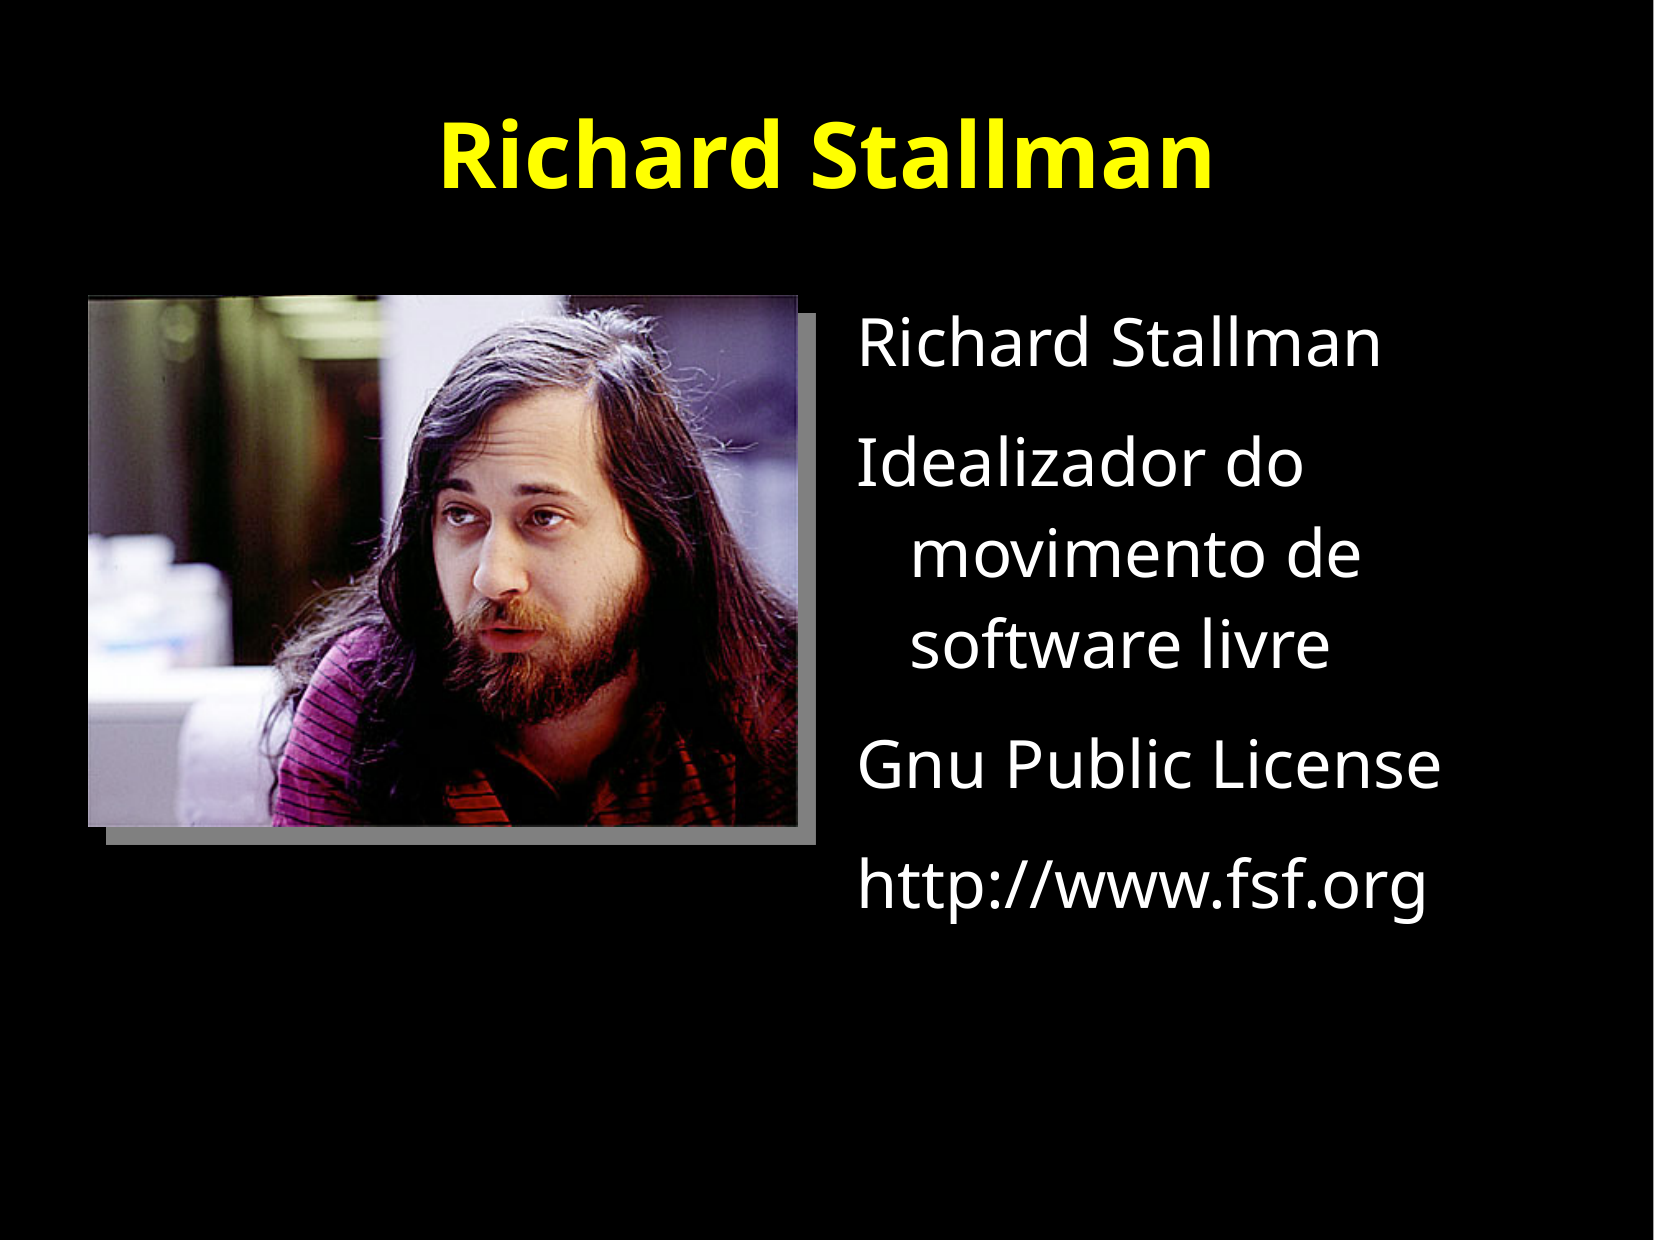

# Richard Stallman
Richard Stallman
Idealizador do movimento de software livre
Gnu Public License
http://www.fsf.org